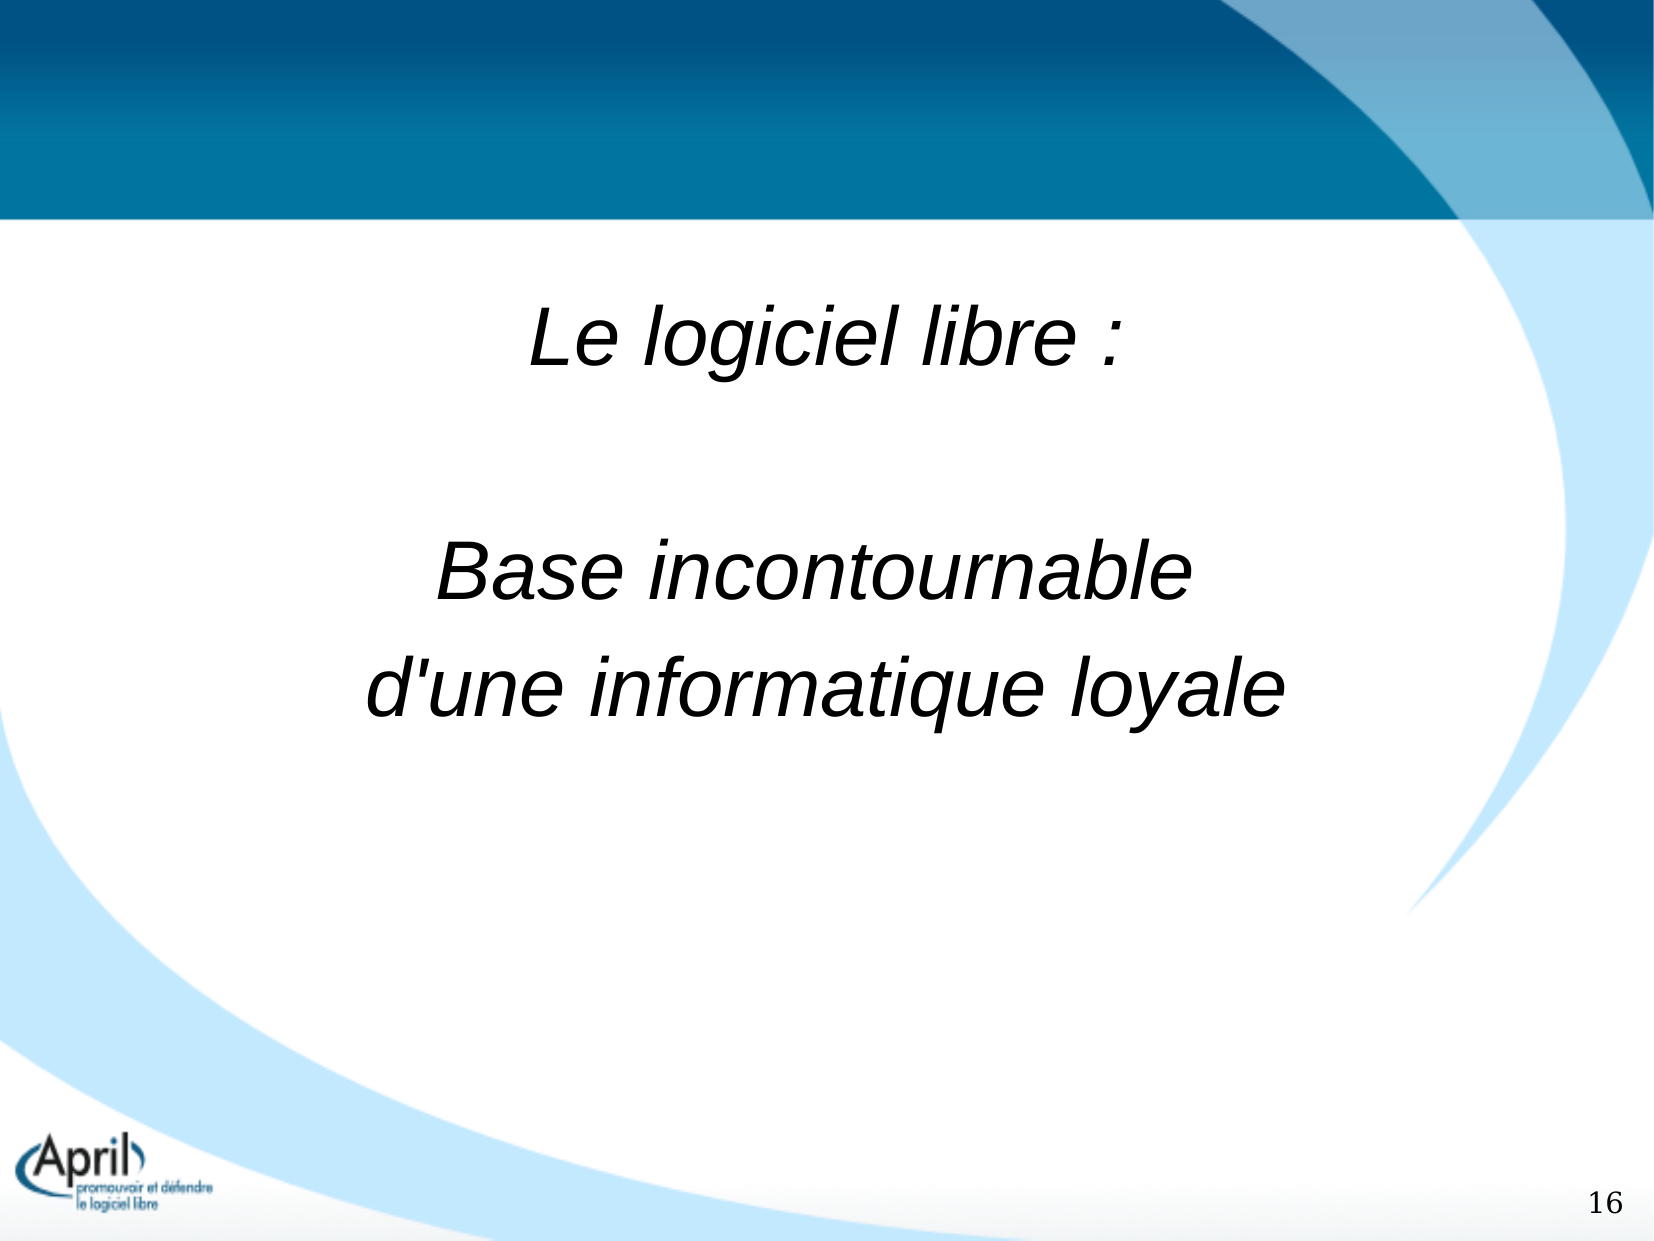

#
Le logiciel libre :
Base incontournable
d'une informatique loyale
16